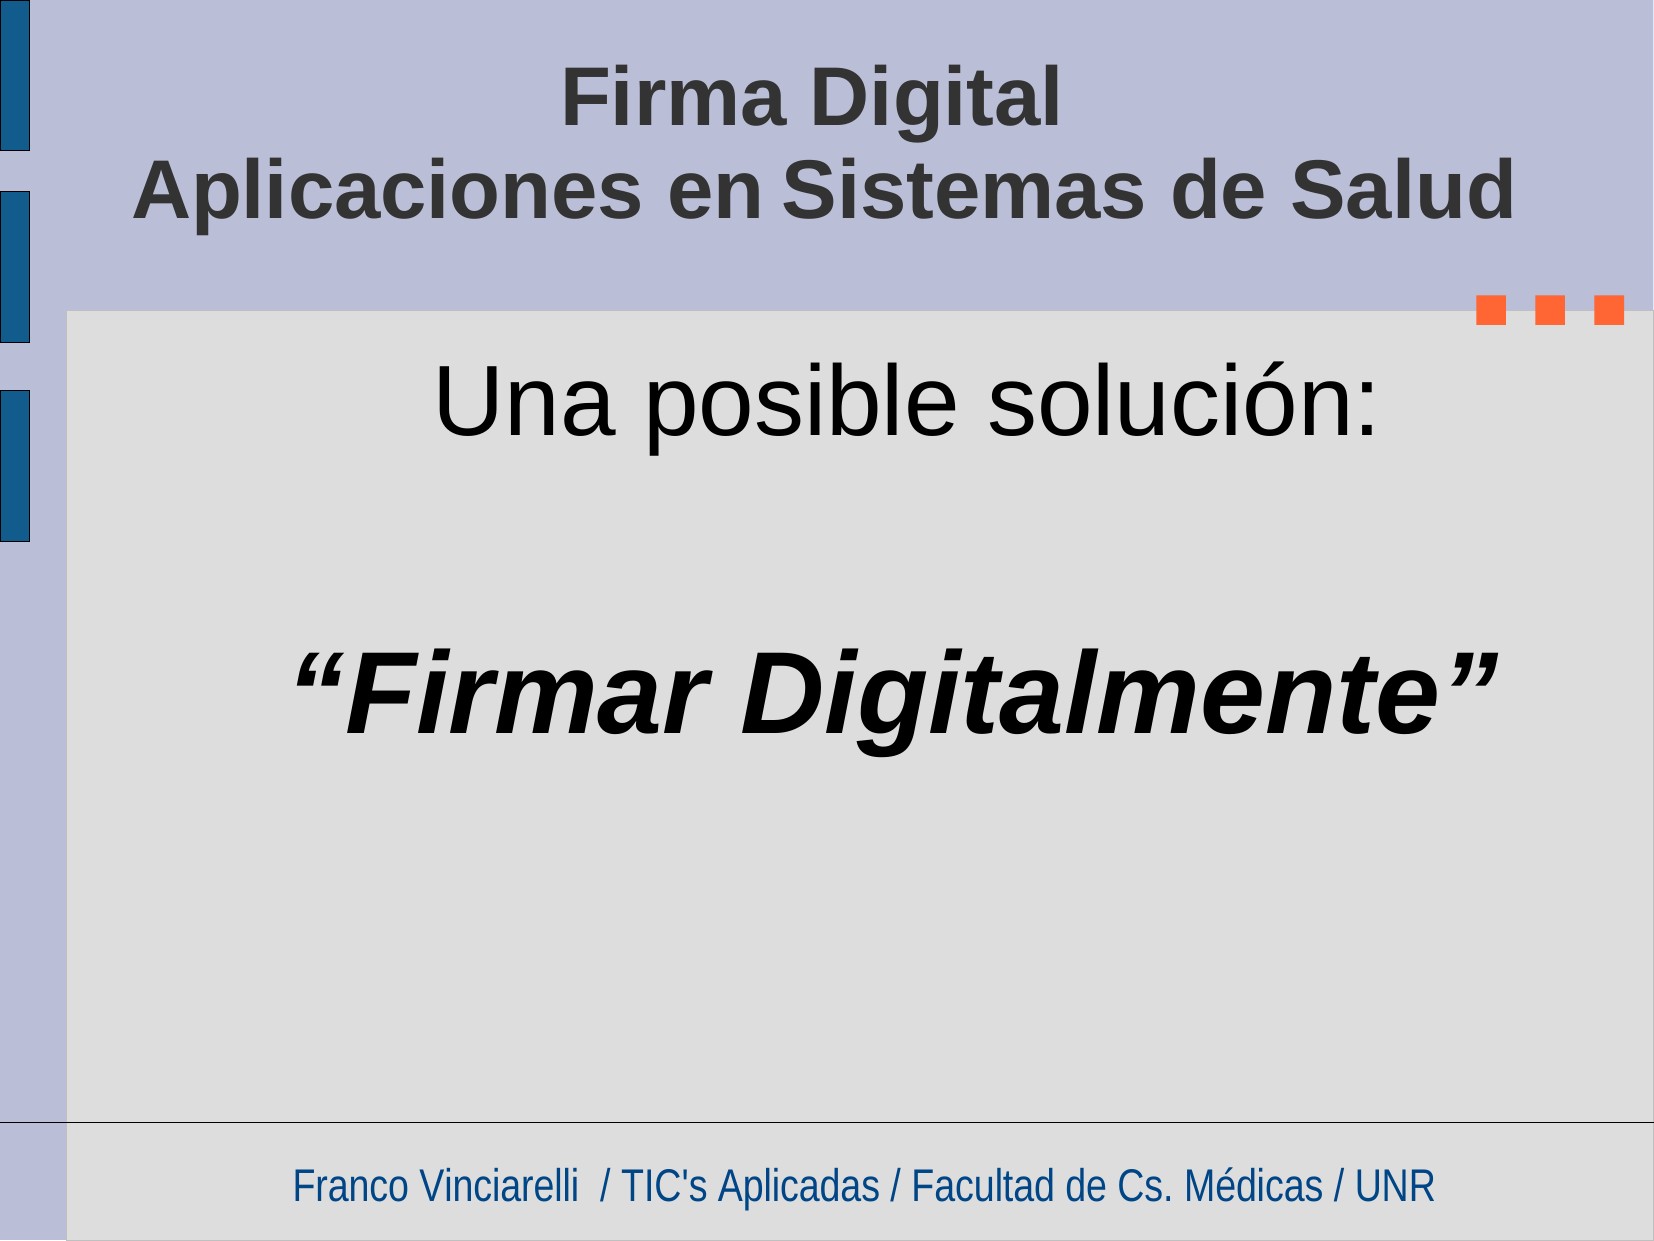

# Firma Digital Aplicaciones en Sistemas de Salud
 Una posible solución:
“Firmar Digitalmente”
Franco Vinciarelli / TIC's Aplicadas / Facultad de Cs. Médicas / UNR